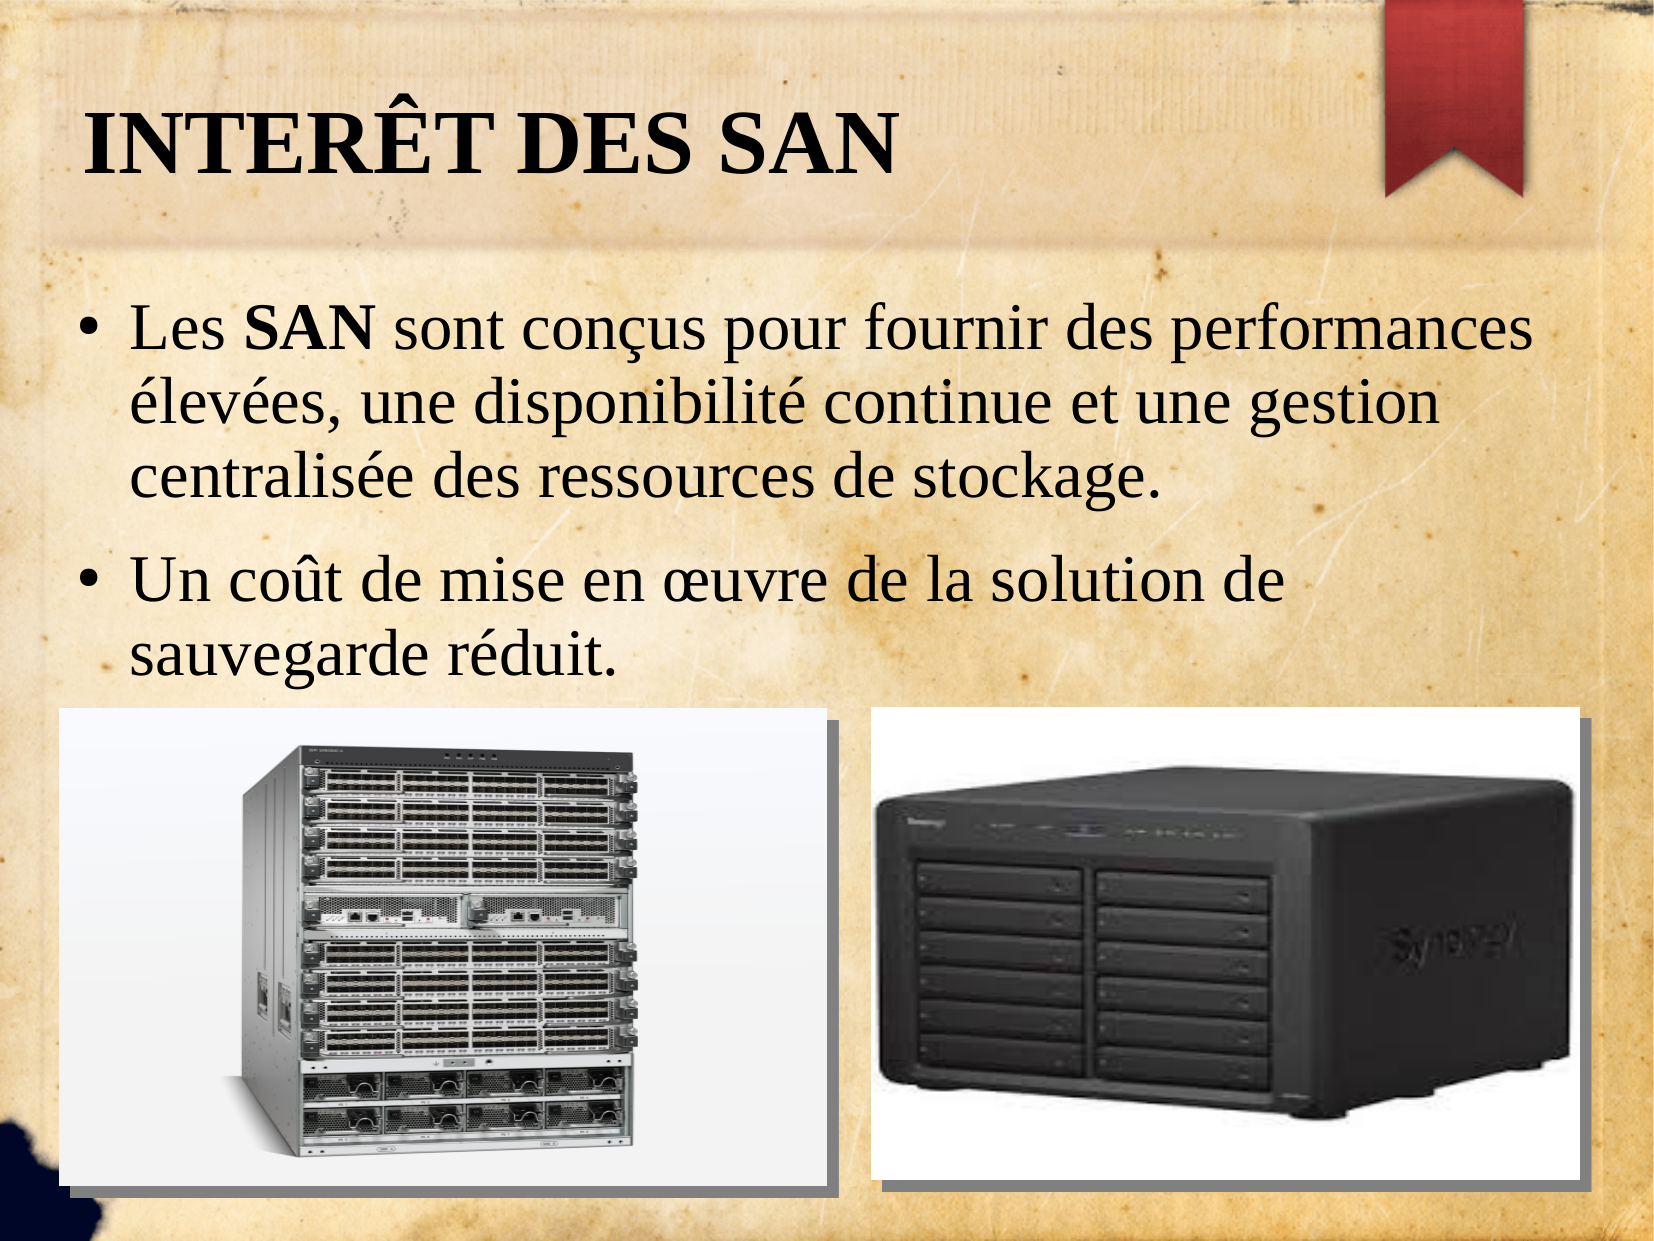

# INTERÊT DES SAN
Les SAN sont conçus pour fournir des performances élevées, une disponibilité continue et une gestion centralisée des ressources de stockage.
Un coût de mise en œuvre de la solution de sauvegarde réduit.